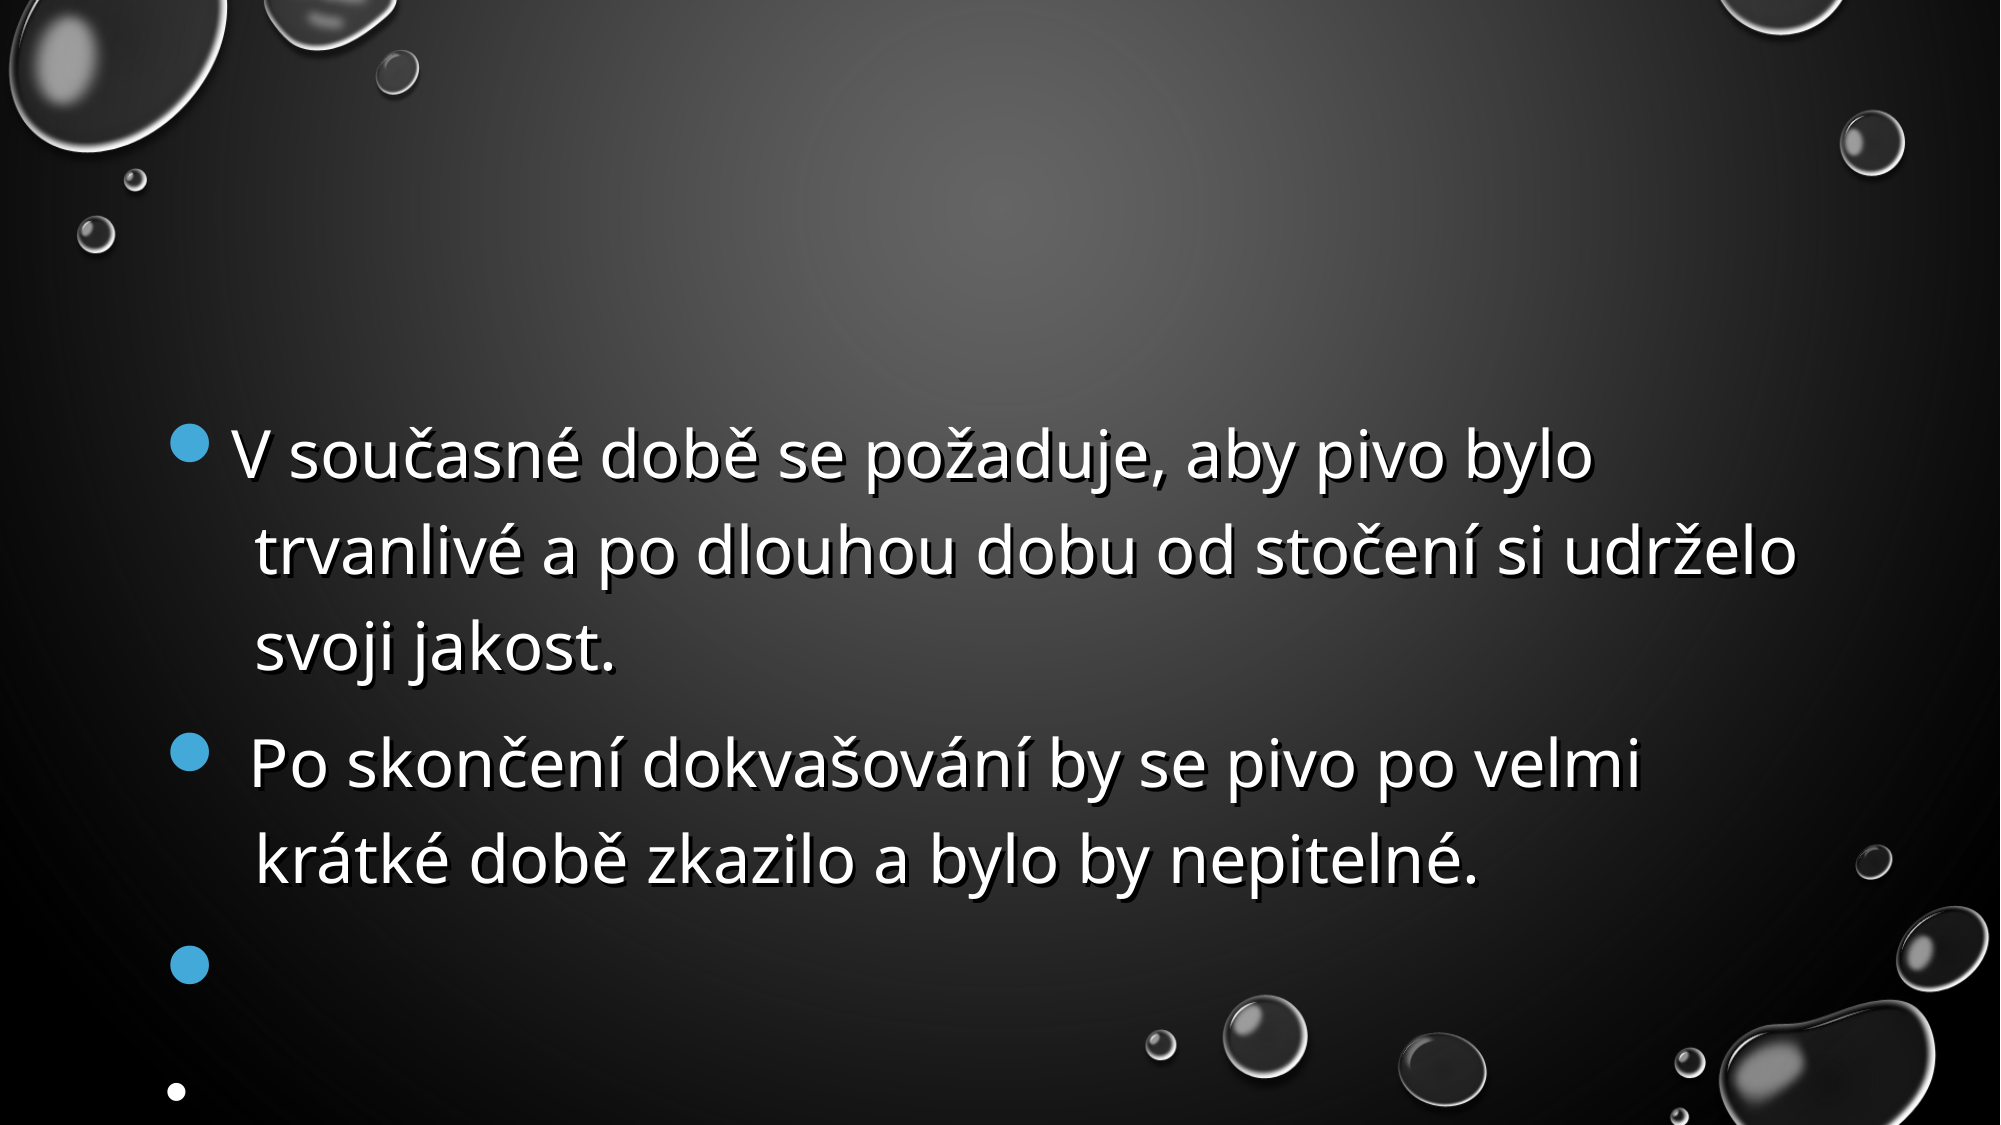

#
V současné době se požaduje, aby pivo bylo trvanlivé a po dlouhou dobu od stočení si udrželo svoji jakost.
 Po skončení dokvašování by se pivo po velmi krátké době zkazilo a bylo by nepitelné.